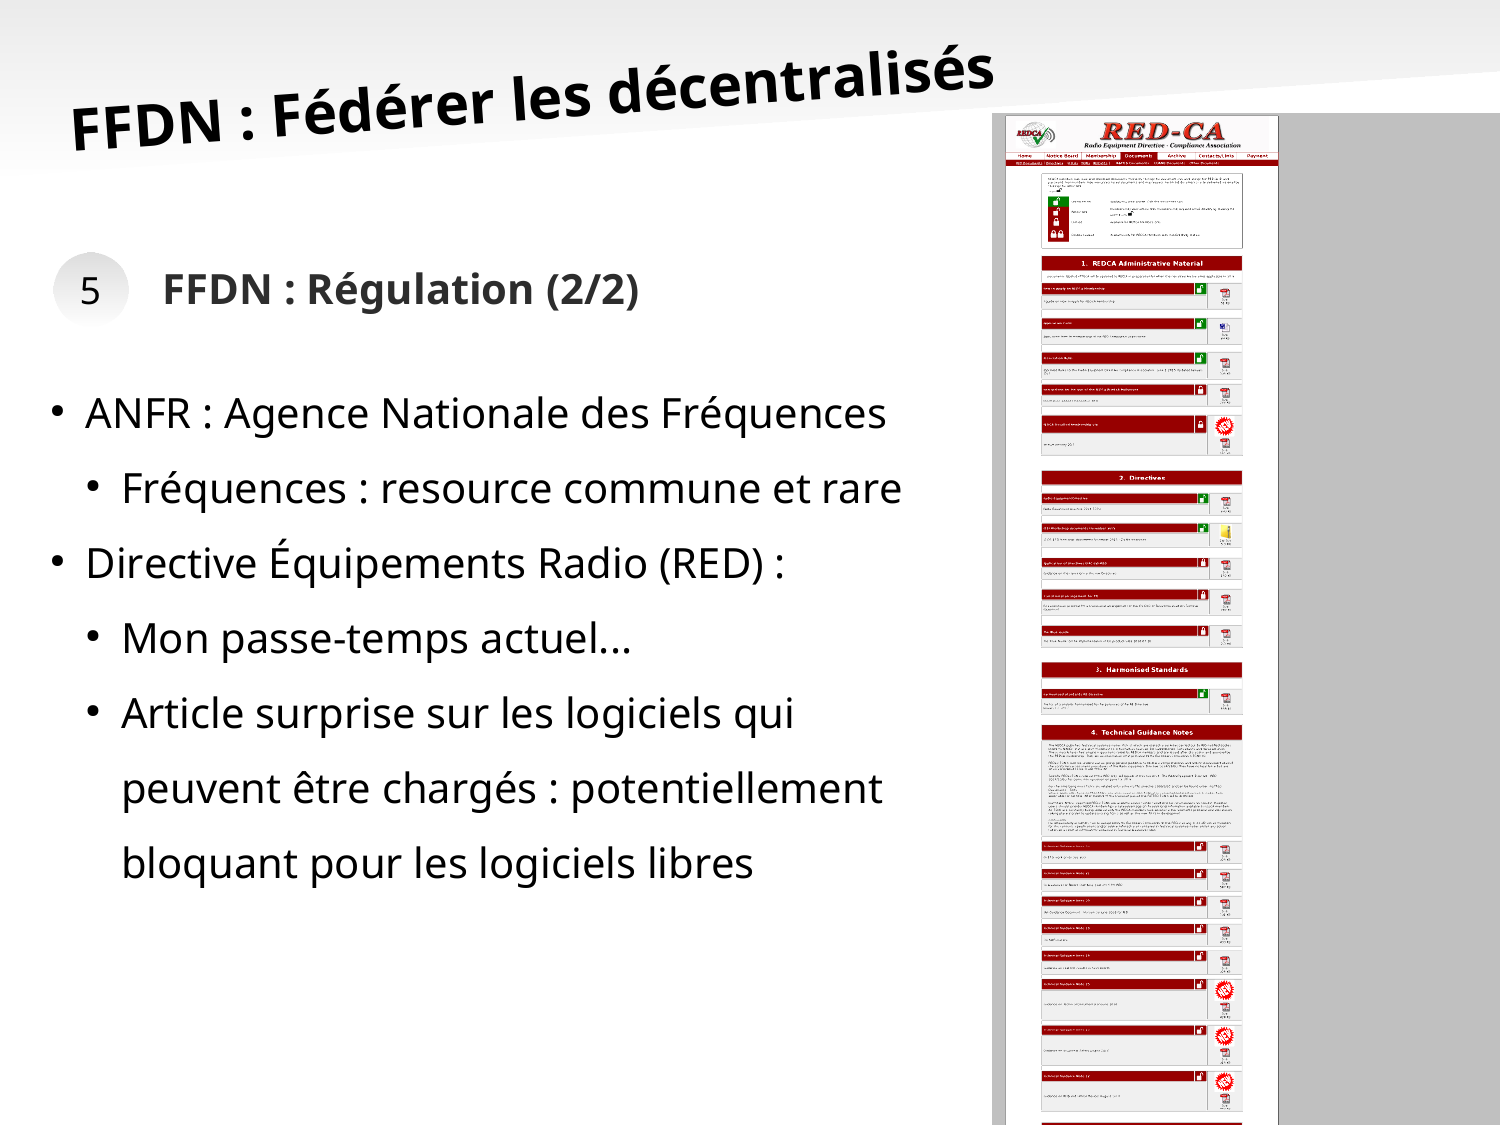

FFDN : Fédérer les décentralisés
FFDN : Régulation (2/2)
5
ANFR : Agence Nationale des Fréquences
Fréquences : resource commune et rare
Directive Équipements Radio (RED) :
Mon passe-temps actuel...
Article surprise sur les logiciels qui peuvent être chargés : potentiellement bloquant pour les logiciels libres
5